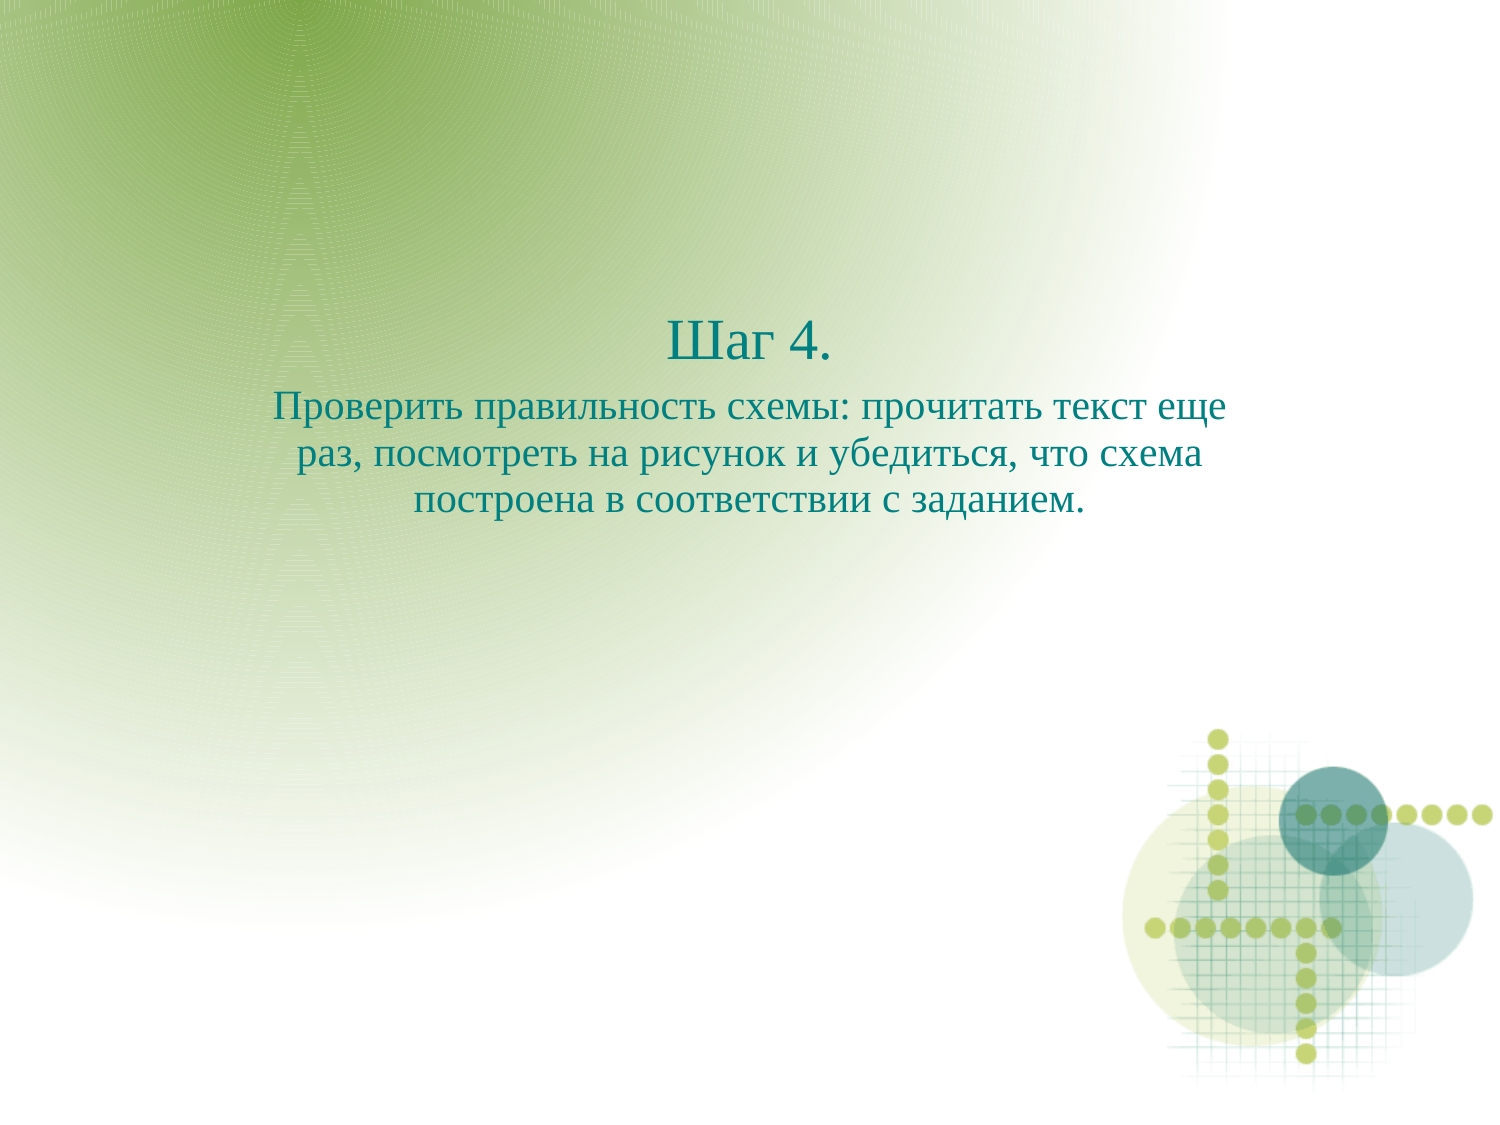

Шаг 4.
Проверить правильность схемы: прочитать текст еще раз, посмотреть на рисунок и убедиться, что схема построена в соответствии с заданием.
#